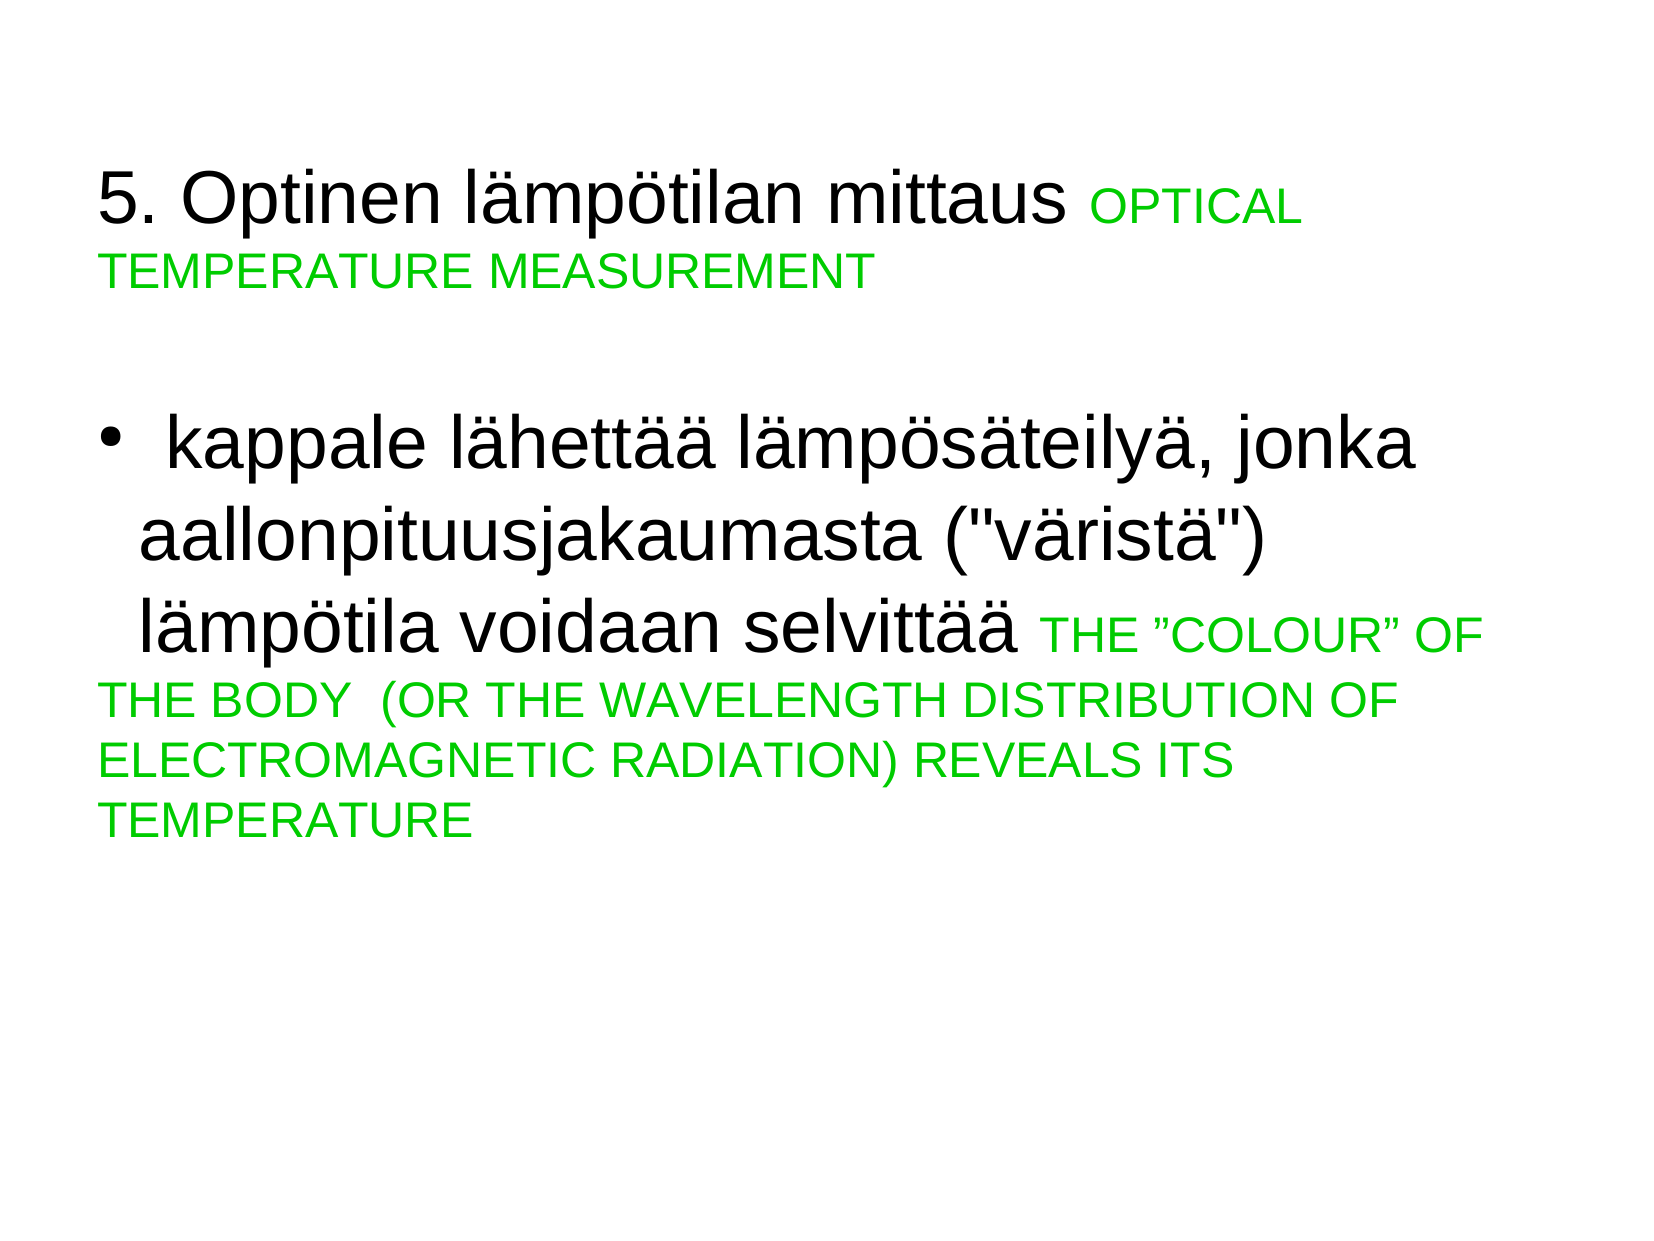

5. Optinen lämpötilan mittaus OPTICAL TEMPERATURE MEASUREMENT
 kappale lähettää lämpösäteilyä, jonka
 aallonpituusjakaumasta ("väristä")
 lämpötila voidaan selvittää THE ”COLOUR” OF THE BODY (OR THE WAVELENGTH DISTRIBUTION OF ELECTROMAGNETIC RADIATION) REVEALS ITS TEMPERATURE